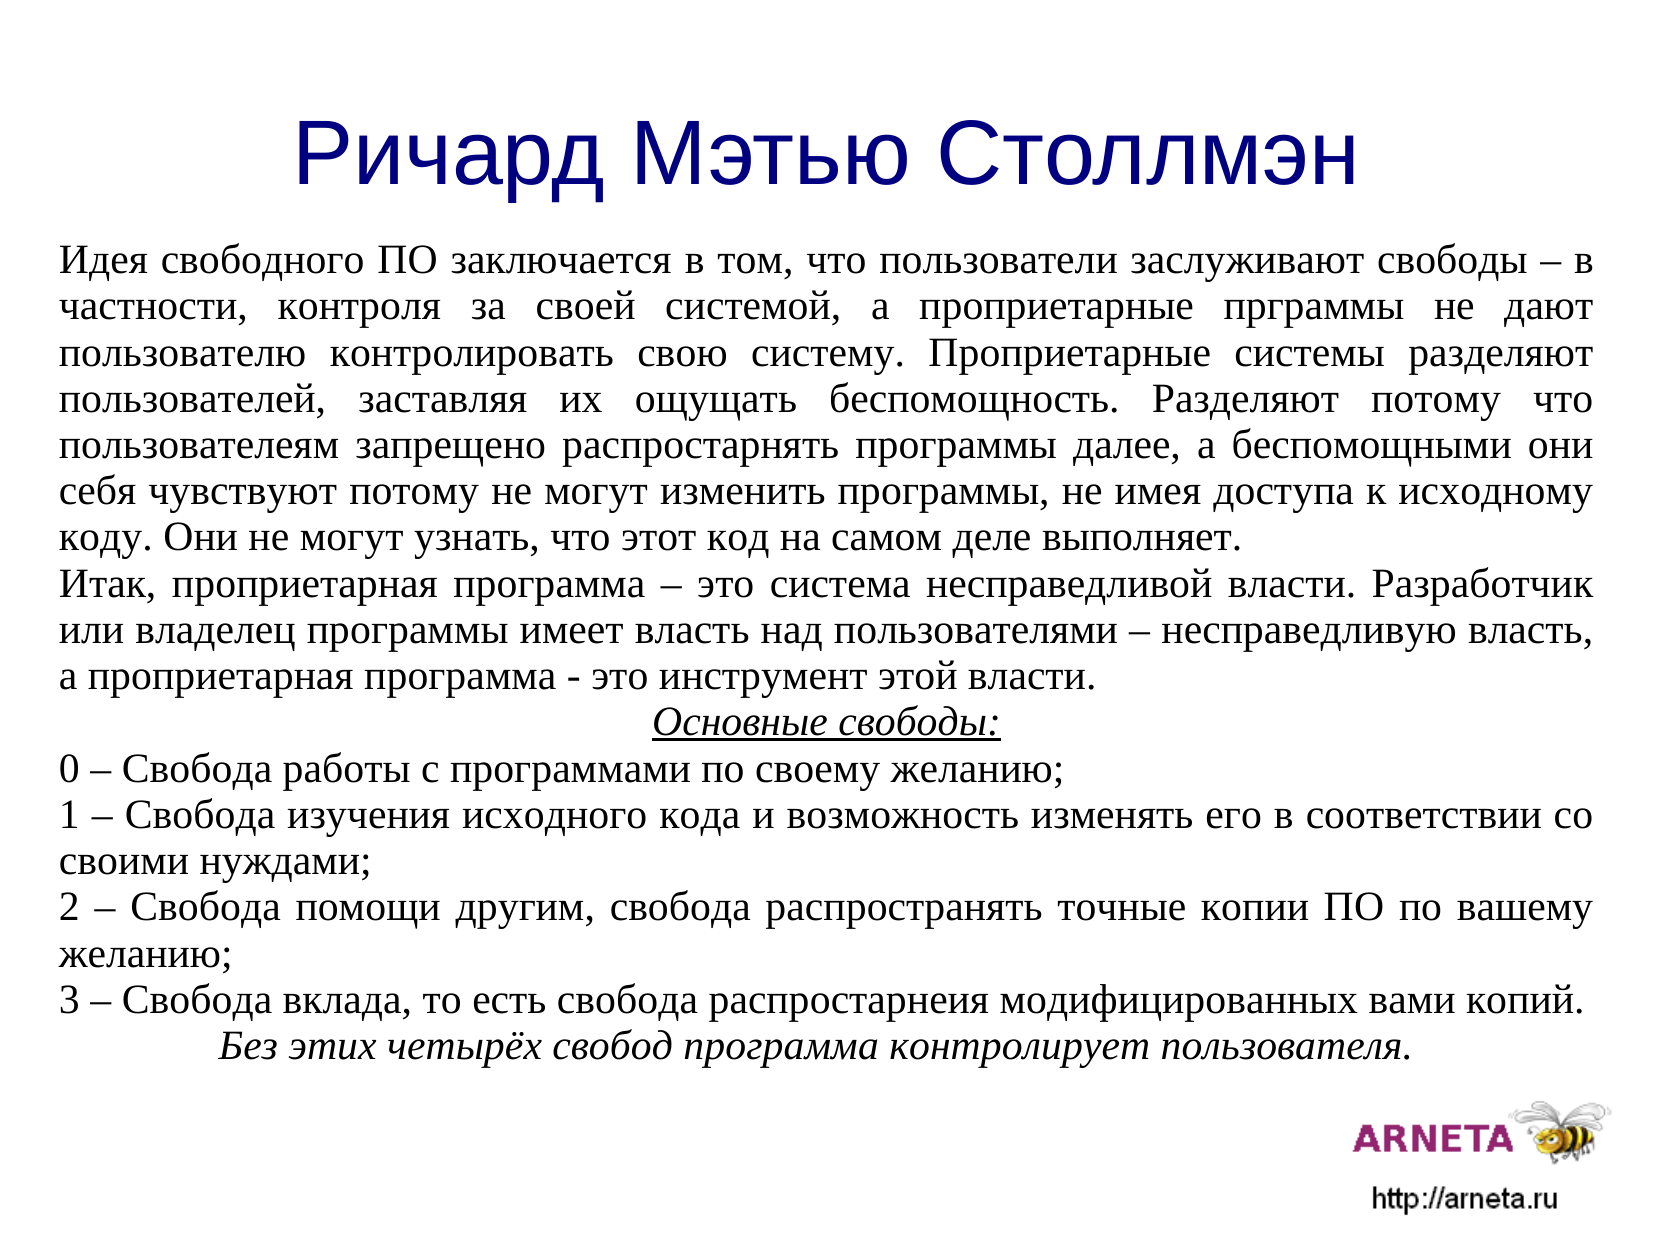

# Ричард Мэтью Столлмэн
Идея свободного ПО заключается в том, что пользователи заслуживают свободы – в частности, контроля за своей системой, а проприетарные прграммы не дают пользователю контролировать свою систему. Проприетарные системы разделяют пользователей, заставляя их ощущать беспомощность. Разделяют потому что пользователеям запрещено распростарнять программы далее, а беспомощными они себя чувствуют потому не могут изменить программы, не имея доступа к исходному коду. Они не могут узнать, что этот код на самом деле выполняет.
Итак, проприетарная программа – это система несправедливой власти. Разработчик или владелец программы имеет власть над пользователями – несправедливую власть, а проприетарная программа - это инструмент этой власти.
Основные свободы:
0 – Свобода работы с программами по своему желанию;
1 – Свобода изучения исходного кода и возможность изменять его в соответствии со своими нуждами;
2 – Свобода помощи другим, свобода распространять точные копии ПО по вашему желанию;
3 – Свобода вклада, то есть свобода распростарнеия модифицированных вами копий.
Без этих четырёх свобод программа контролирует пользователя.